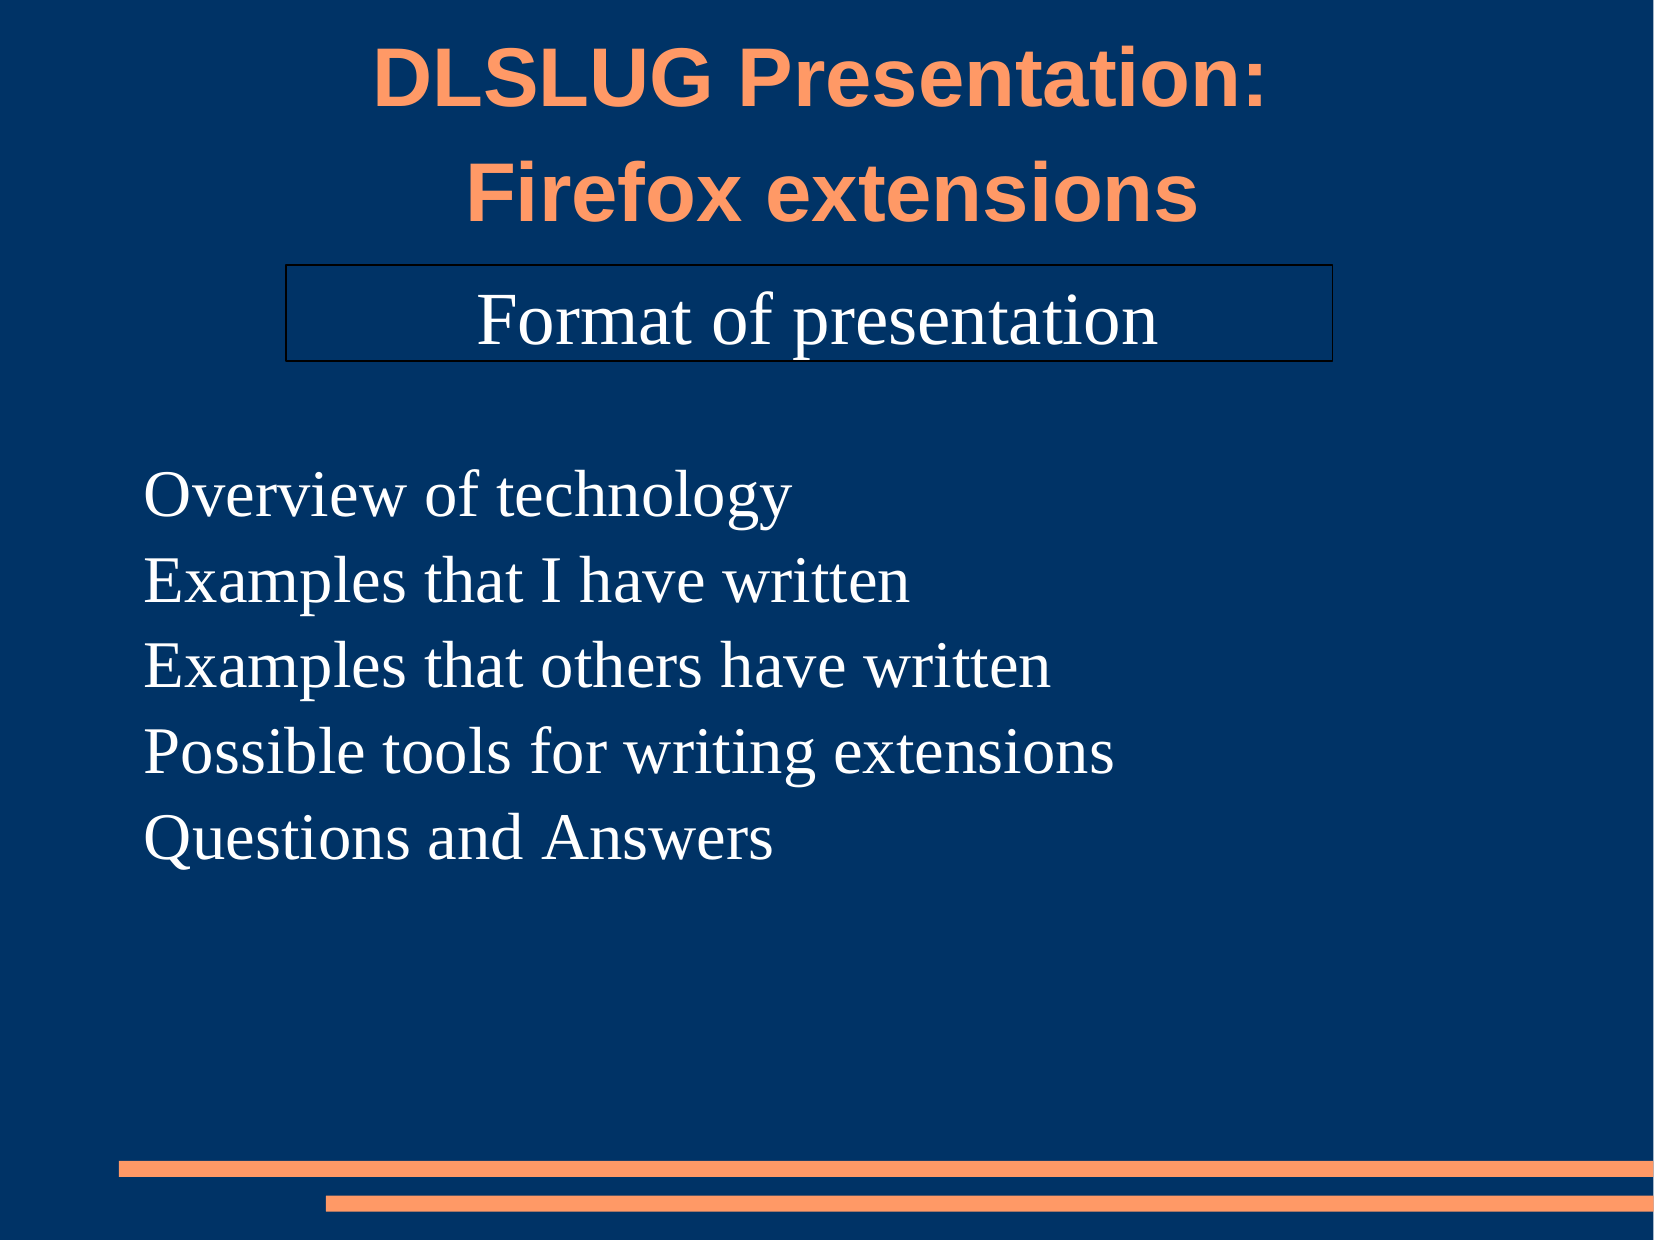

DLSLUG Presentation:
Firefox extensions
Format of presentation
# Overview of technology
Examples that I have written
Examples that others have written
Possible tools for writing extensions
Questions and Answers